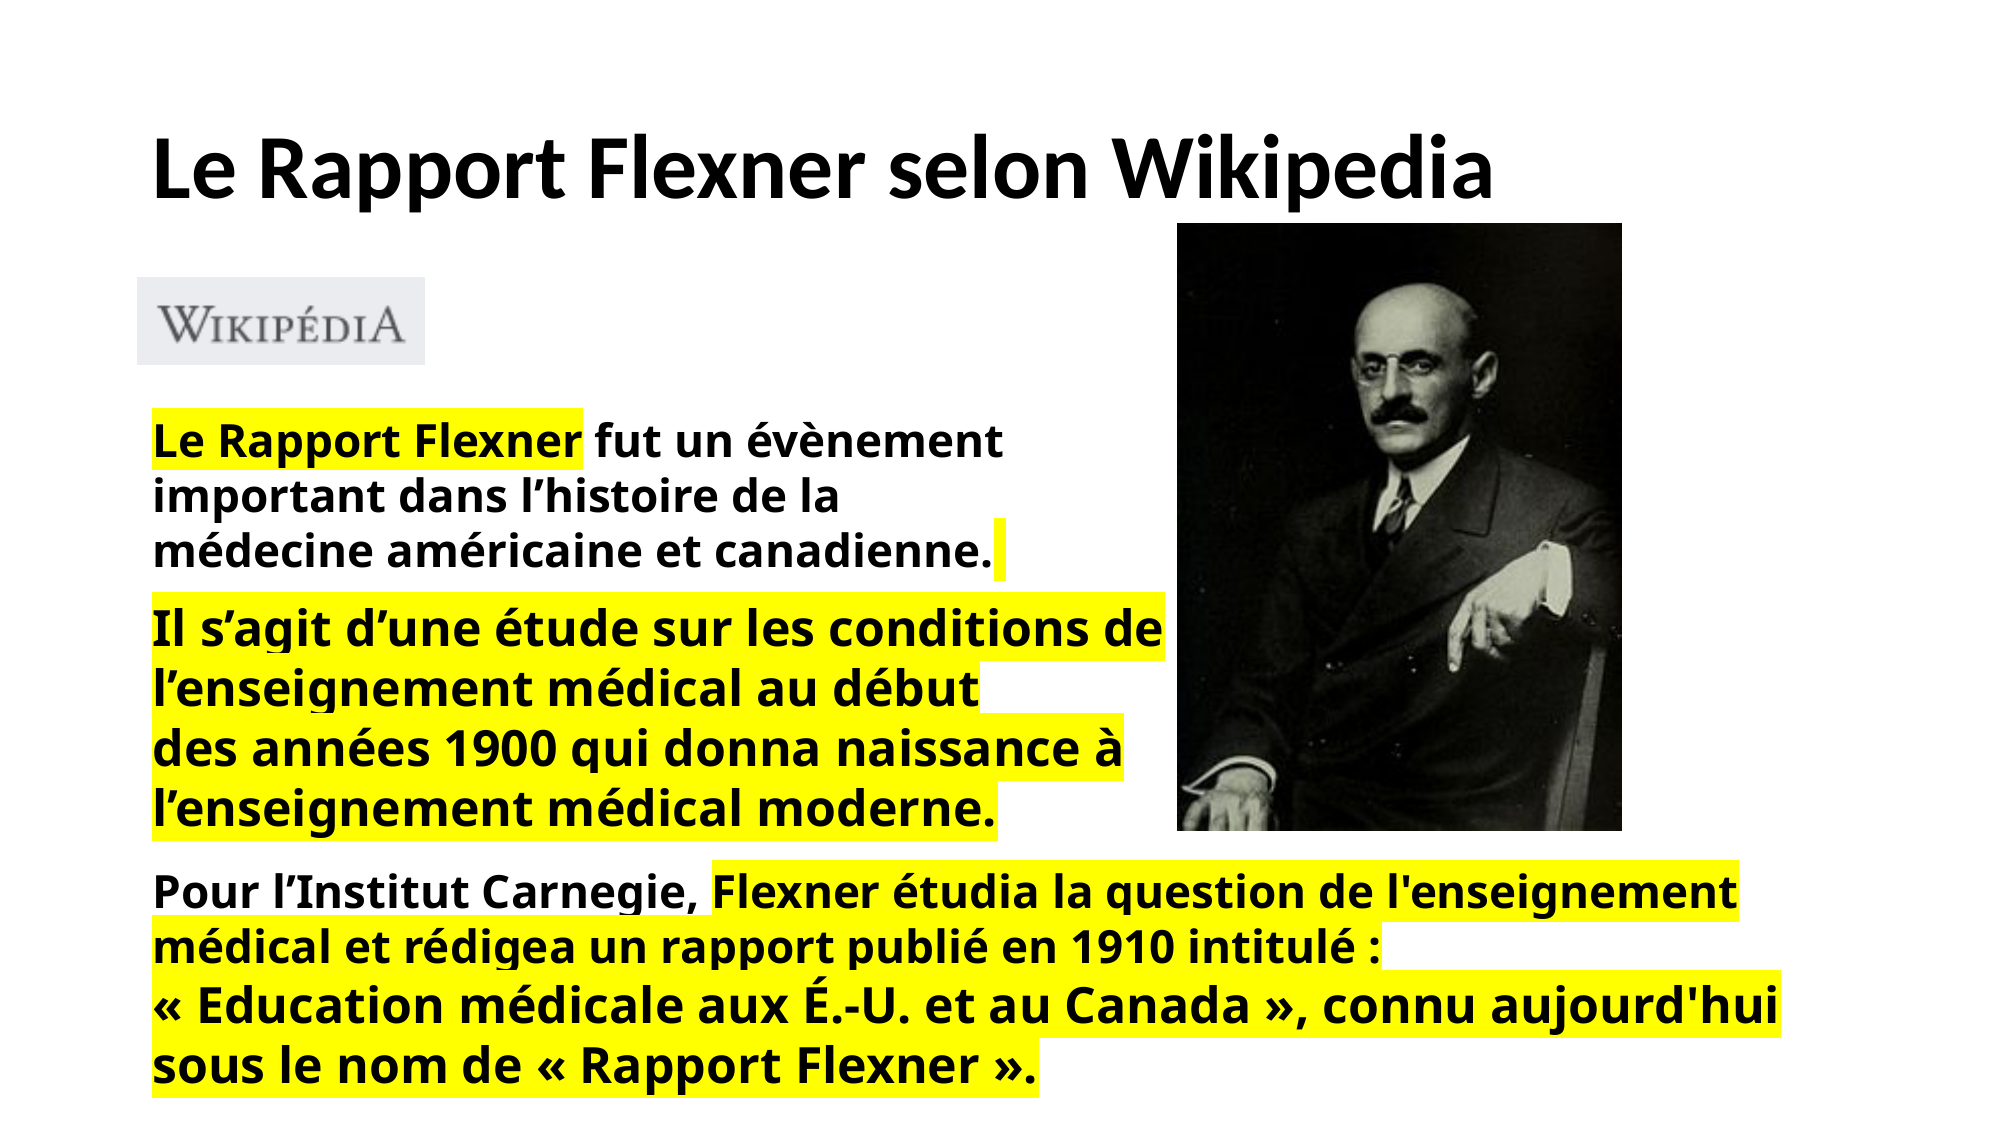

# Le Rapport Flexner selon Wikipedia
Le Rapport Flexner fut un évènement important dans l’histoire de la médecine américaine et canadienne.
Il s’agit d’une étude sur les conditions de l’enseignement médical au début des années 1900 qui donna naissance à l’enseignement médical moderne.
Pour l’Institut Carnegie, Flexner étudia la question de l'enseignement médical et rédigea un rapport publié en 1910 intitulé :
« Education médicale aux É.-U. et au Canada », connu aujourd'hui sous le nom de « Rapport Flexner ».